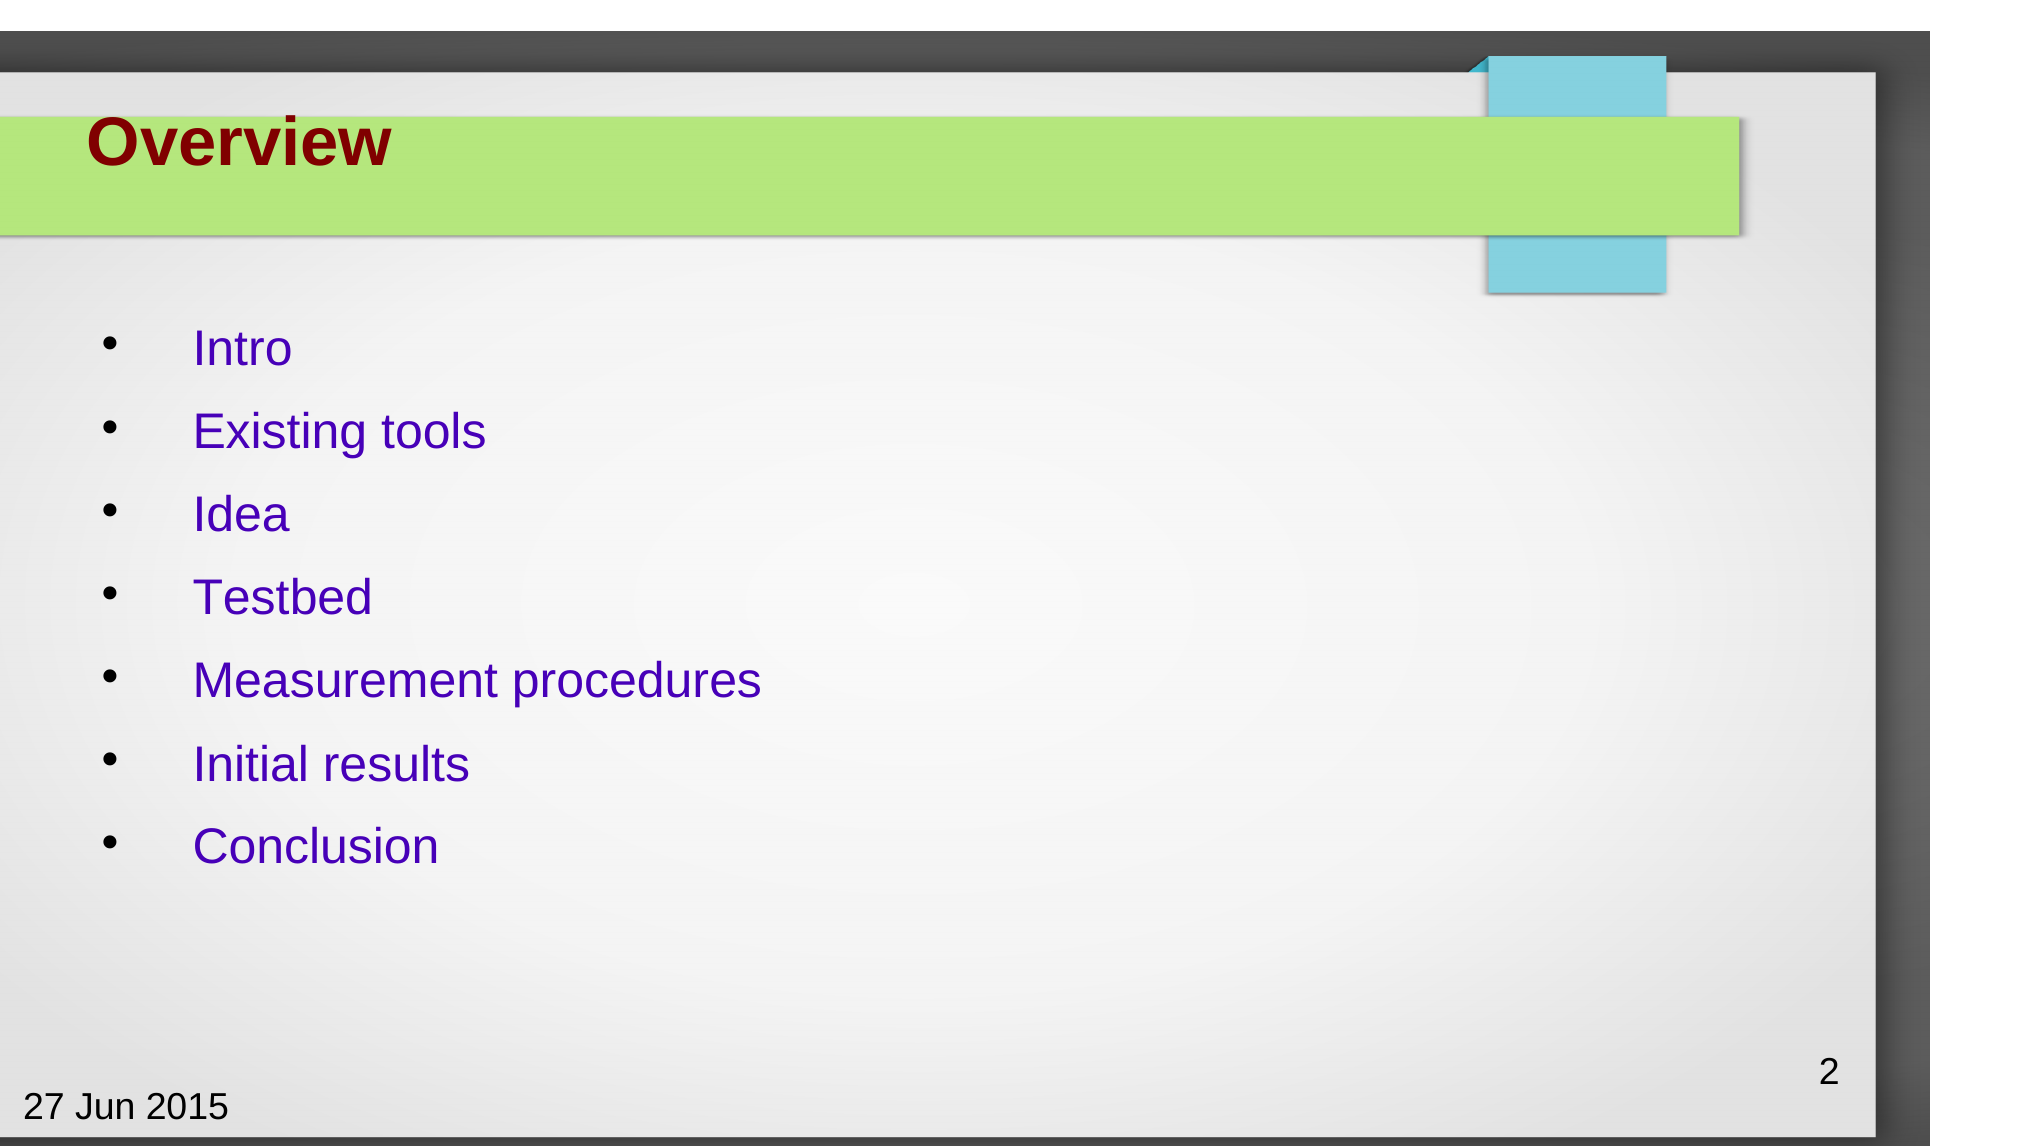

# Overview
Intro
Existing tools
Idea
Testbed
Measurement procedures
Initial results
Conclusion
2
23th May 2014